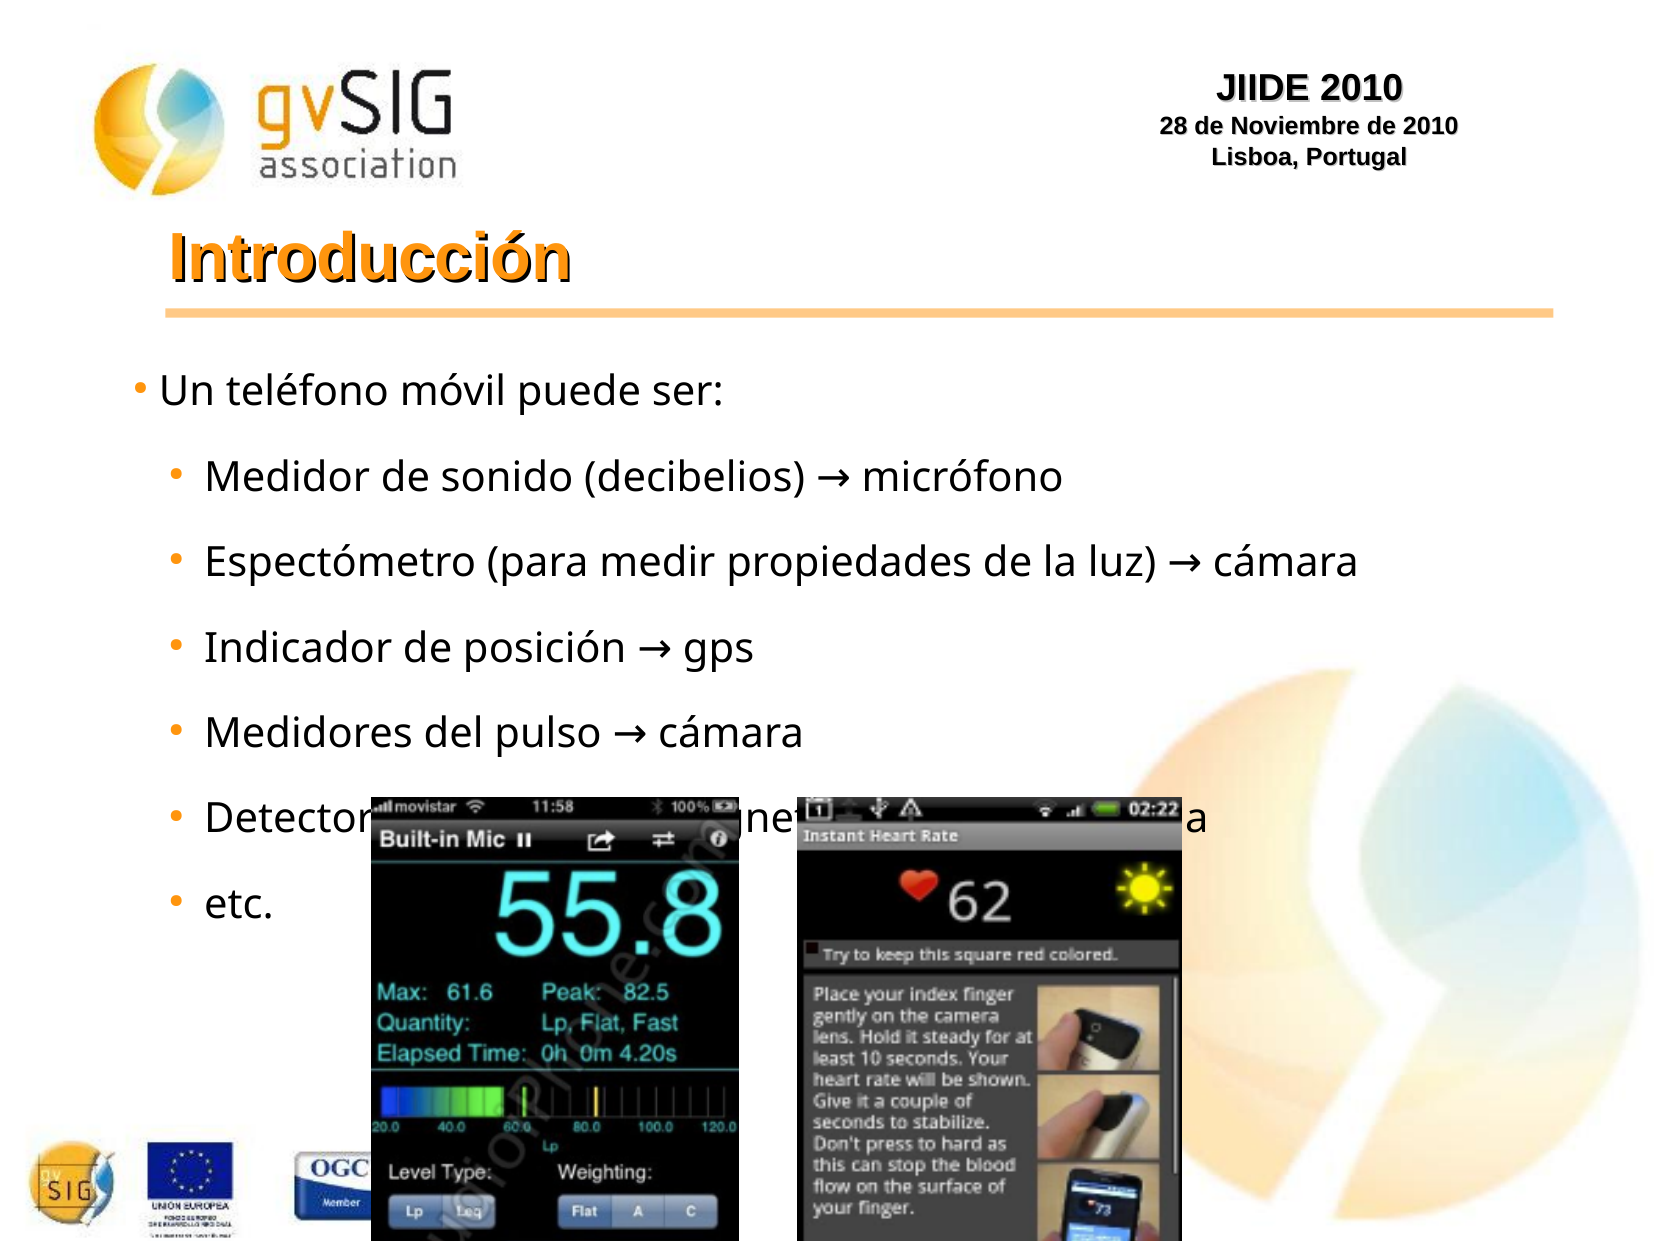

Introducción
 Un teléfono móvil puede ser:
Medidor de sonido (decibelios) → micrófono
Espectómetro (para medir propiedades de la luz) → cámara
Indicador de posición → gps
Medidores del pulso → cámara
Detector de metales → magnetómetro de la brújula
etc.
25/10/2006